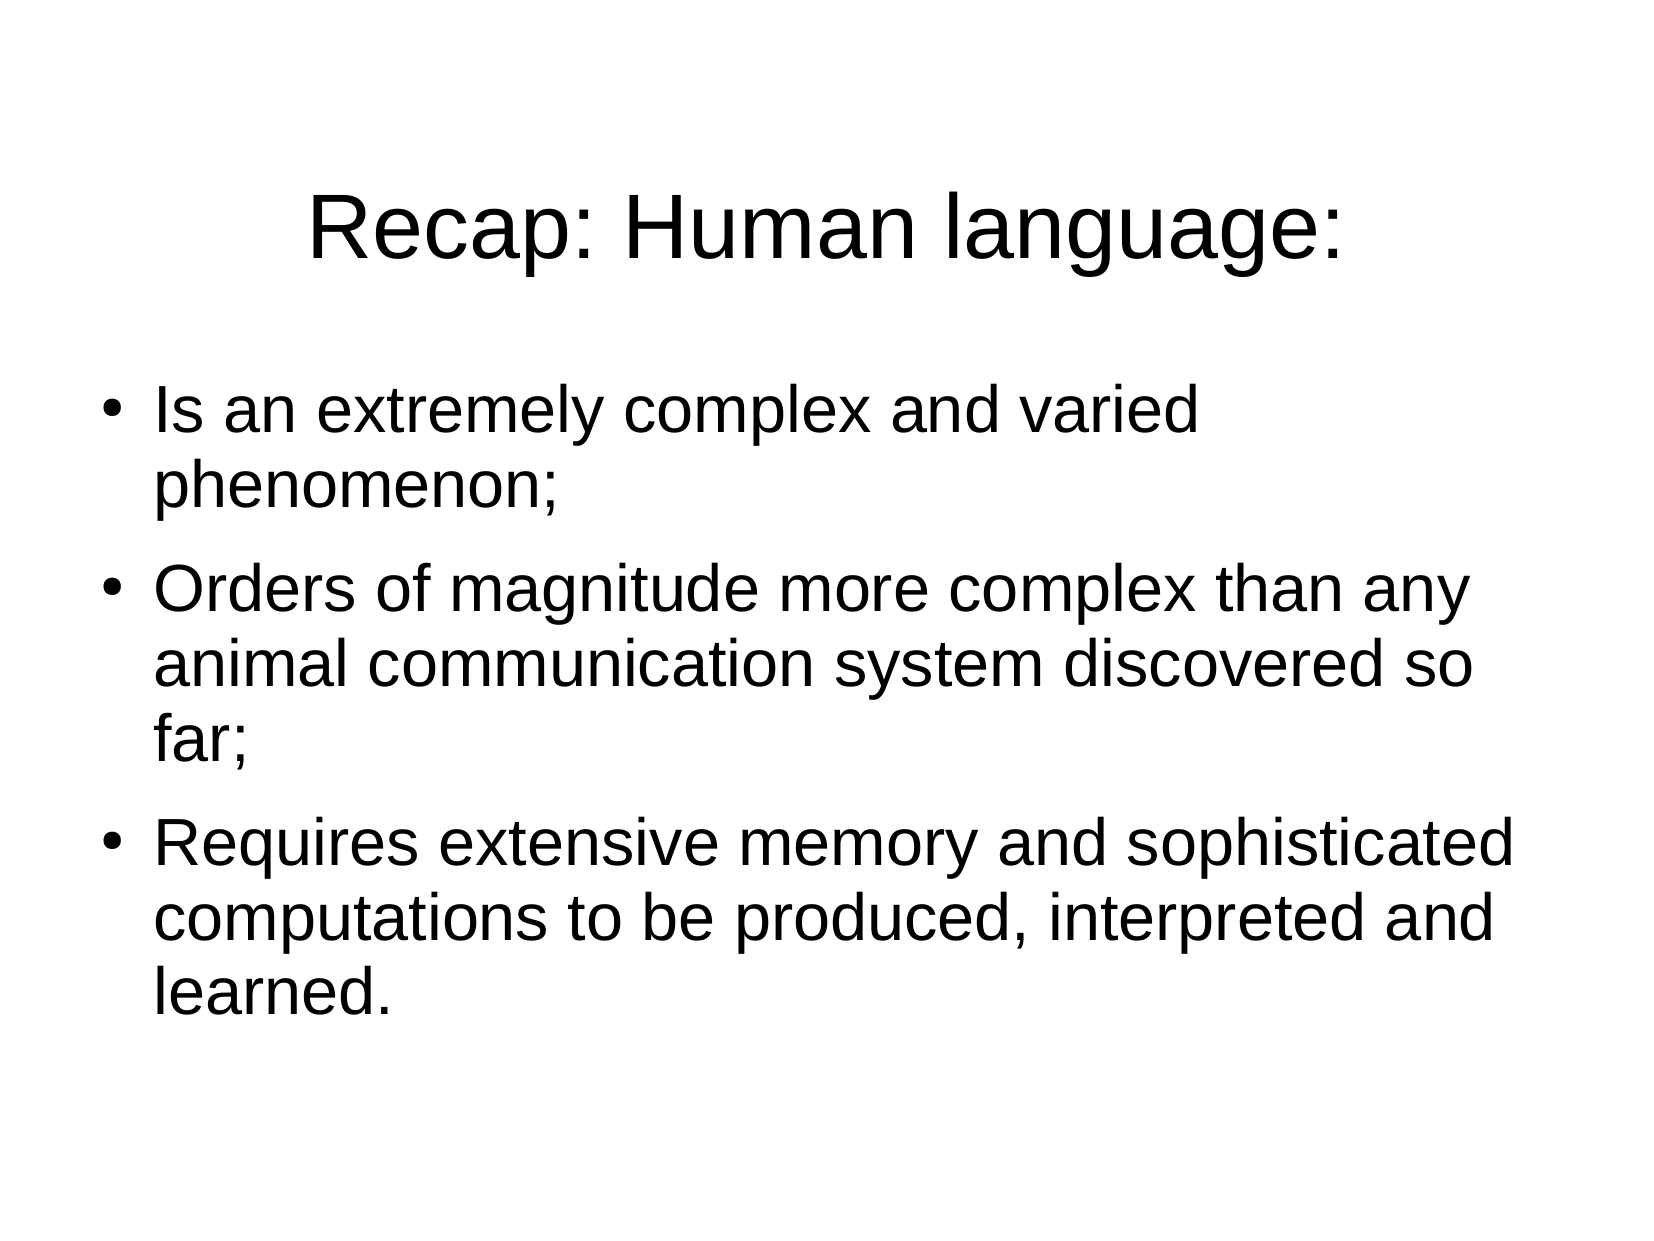

# Recap: Human language:
Is an extremely complex and varied phenomenon;
Orders of magnitude more complex than any animal communication system discovered so far;
Requires extensive memory and sophisticated computations to be produced, interpreted and learned.